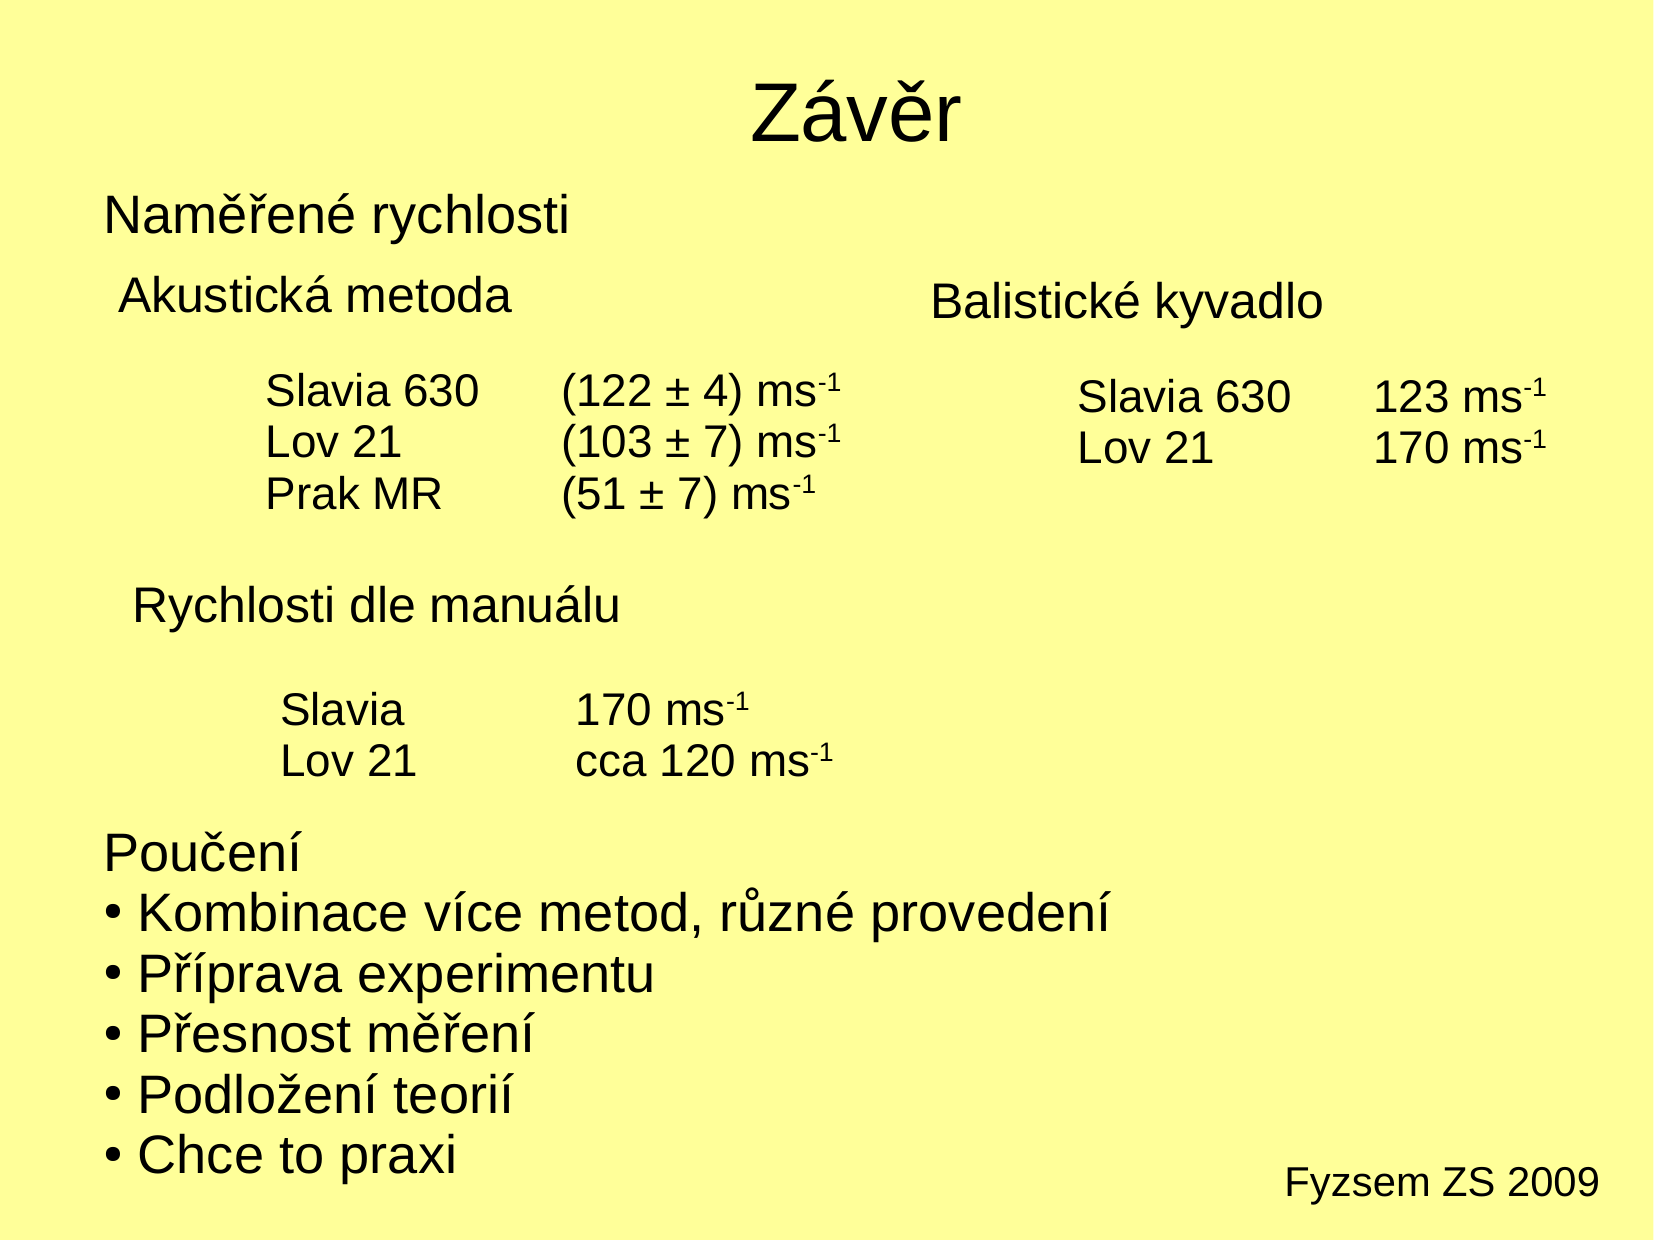

Závěr
Naměřené rychlosti
Akustická metoda
		Slavia 630		(122 ± 4) ms-1
		Lov 21			(103 ± 7) ms-1
		Prak MR		(51 ± 7) ms-1
Balistické kyvadlo
		Slavia 630		123 ms-1
		Lov 21			170 ms-1
Rychlosti dle manuálu
		Slavia			170 ms-1
		Lov 21			cca 120 ms-1
Poučení
 Kombinace více metod, různé provedení
 Příprava experimentu
 Přesnost měření
 Podložení teorií
 Chce to praxi
Fyzsem ZS 2009